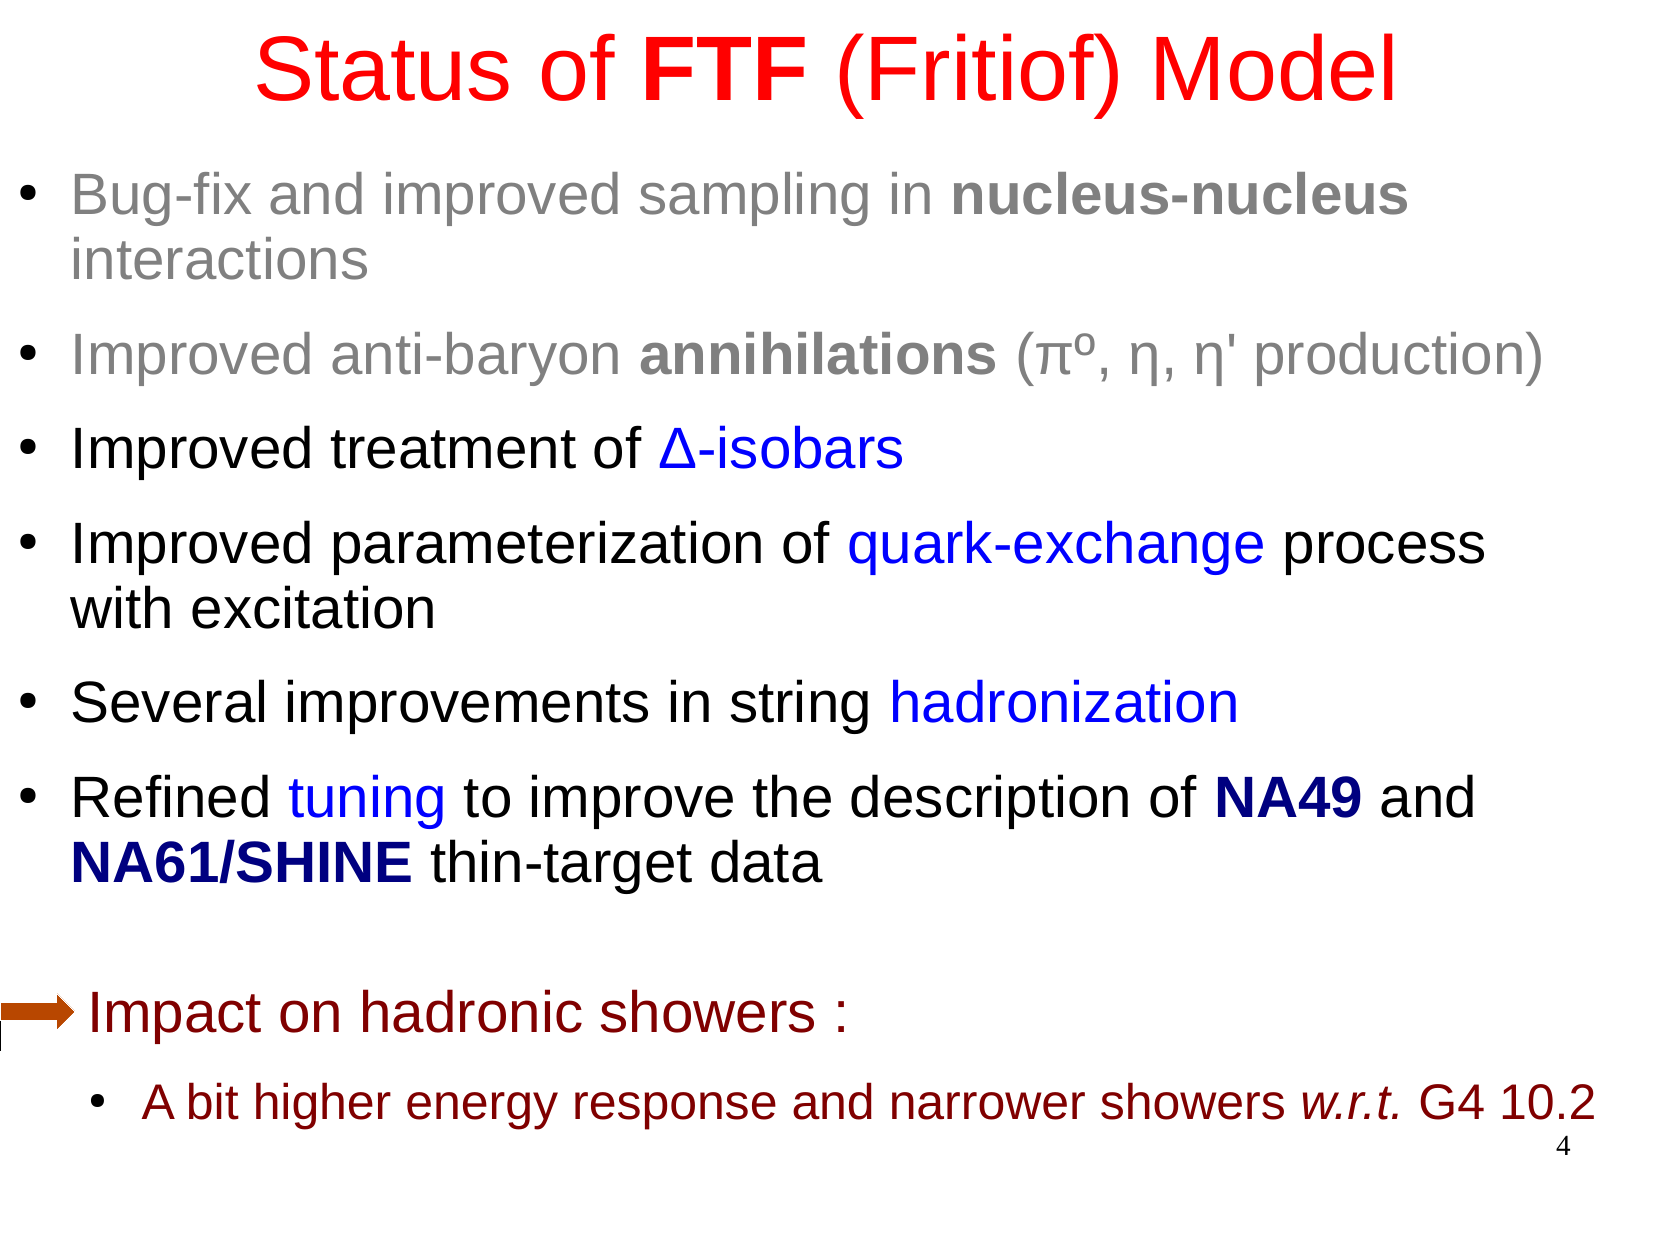

# Status of FTF (Fritiof) Model
Bug-fix and improved sampling in nucleus-nucleus interactions
Improved anti-baryon annihilations (πº, η, η' production)
Improved treatment of Δ-isobars
Improved parameterization of quark-exchange process
with excitation
Several improvements in string hadronization
Refined tuning to improve the description of NA49 and NA61/SHINE thin-target data
 Impact on hadronic showers :
A bit higher energy response and narrower showers w.r.t. G4 10.2
4